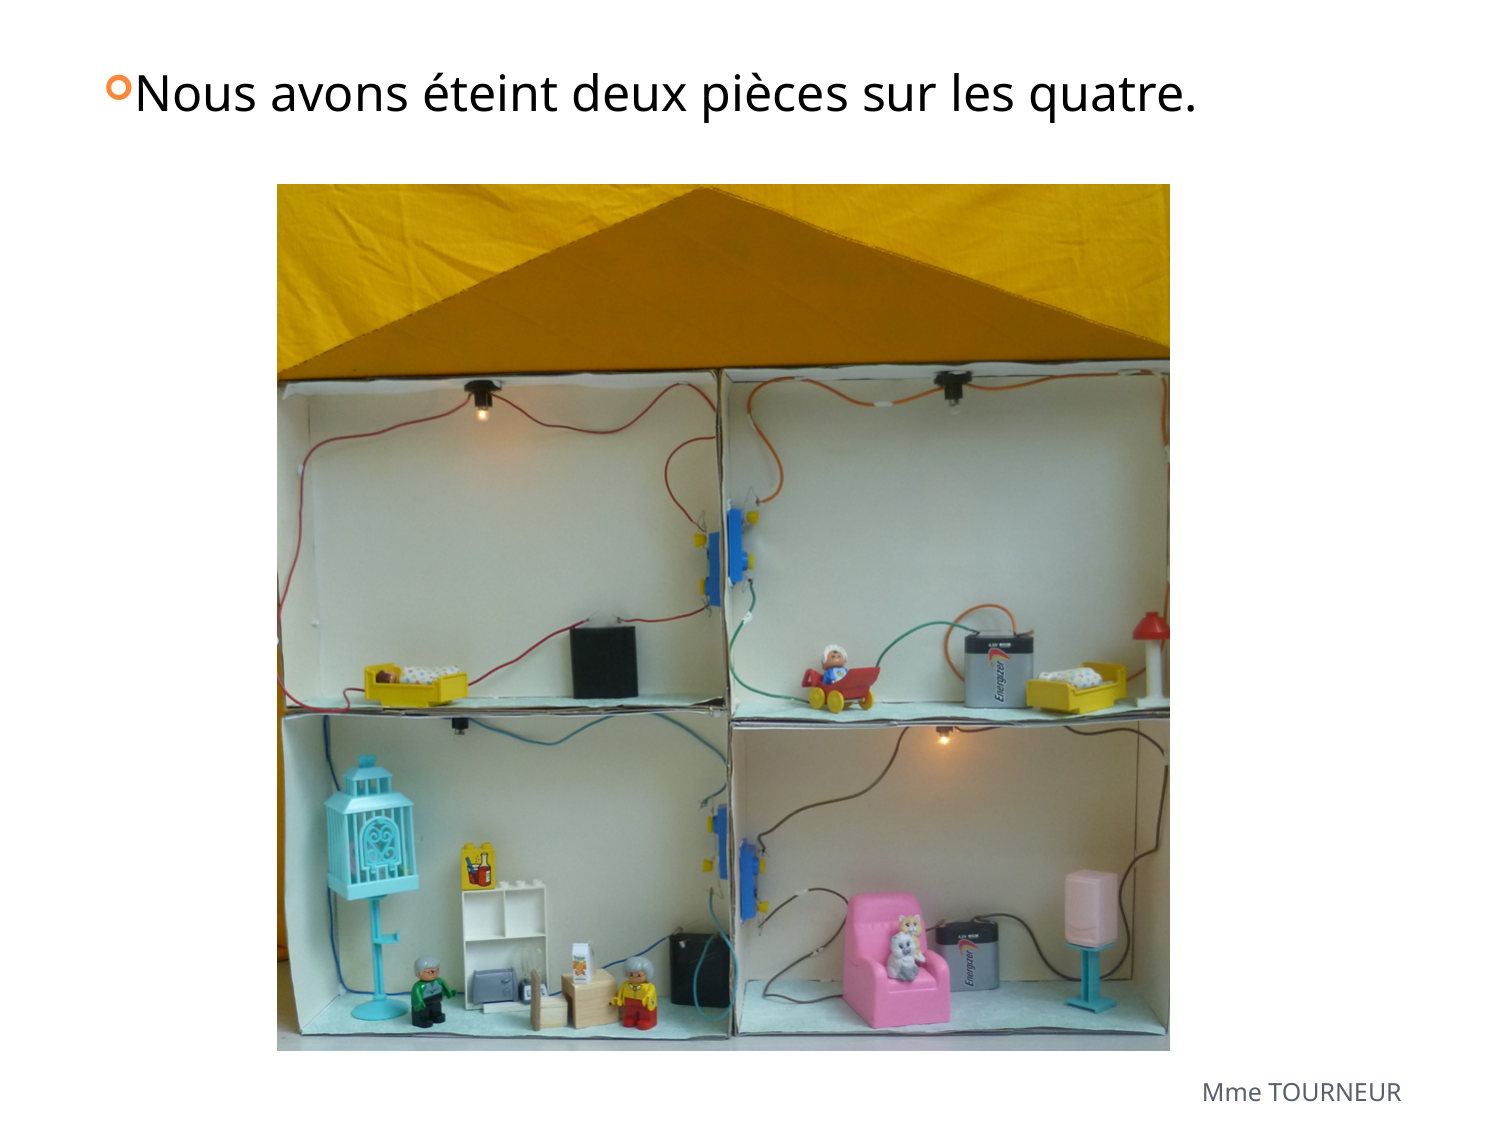

# Nous avons éteint deux pièces sur les quatre.
Mme TOURNEUR